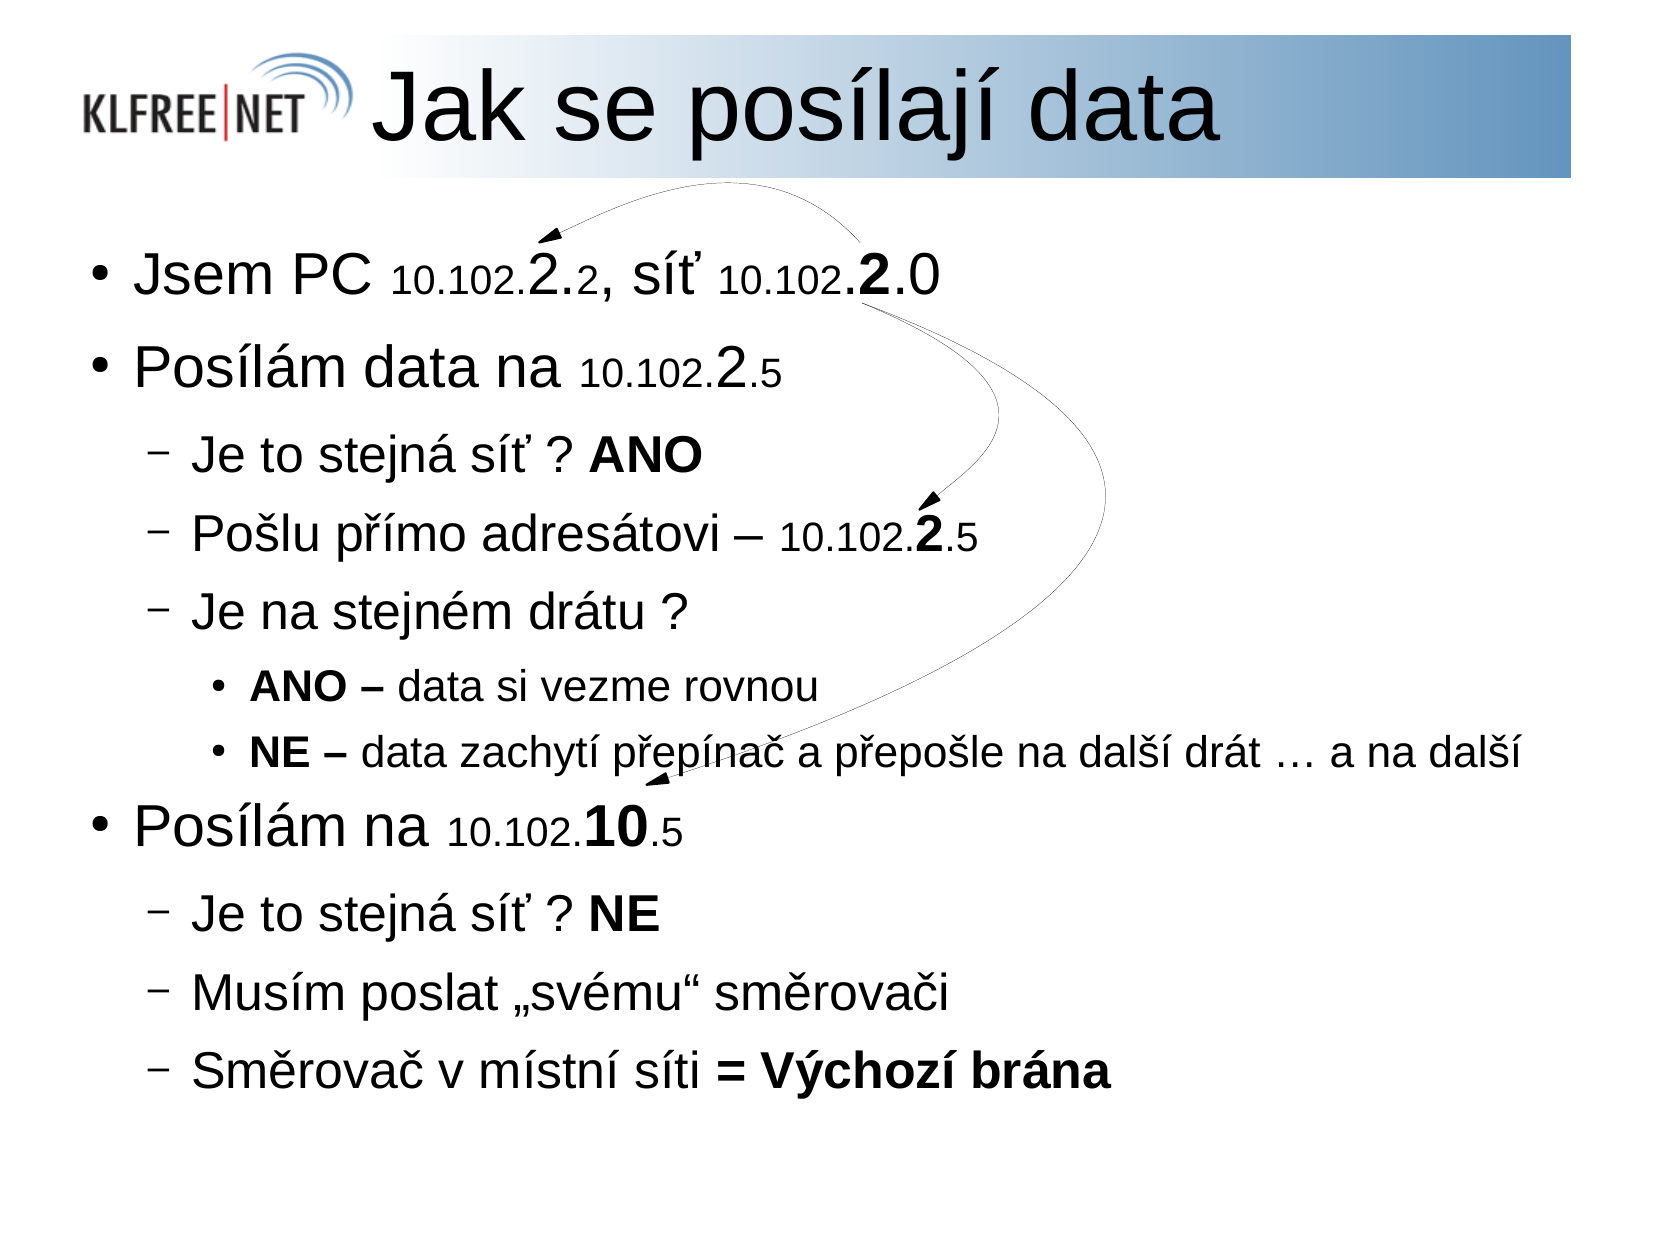

# Jak se posílají data
Jsem PC 10.102.2.2, síť 10.102.2.0
Posílám data na 10.102.2.5
Je to stejná síť ? ANO
Pošlu přímo adresátovi – 10.102.2.5
Je na stejném drátu ?
ANO – data si vezme rovnou
NE – data zachytí přepínač a přepošle na další drát … a na další
Posílám na 10.102.10.5
Je to stejná síť ? NE
Musím poslat „svému“ směrovači
Směrovač v místní síti = Výchozí brána